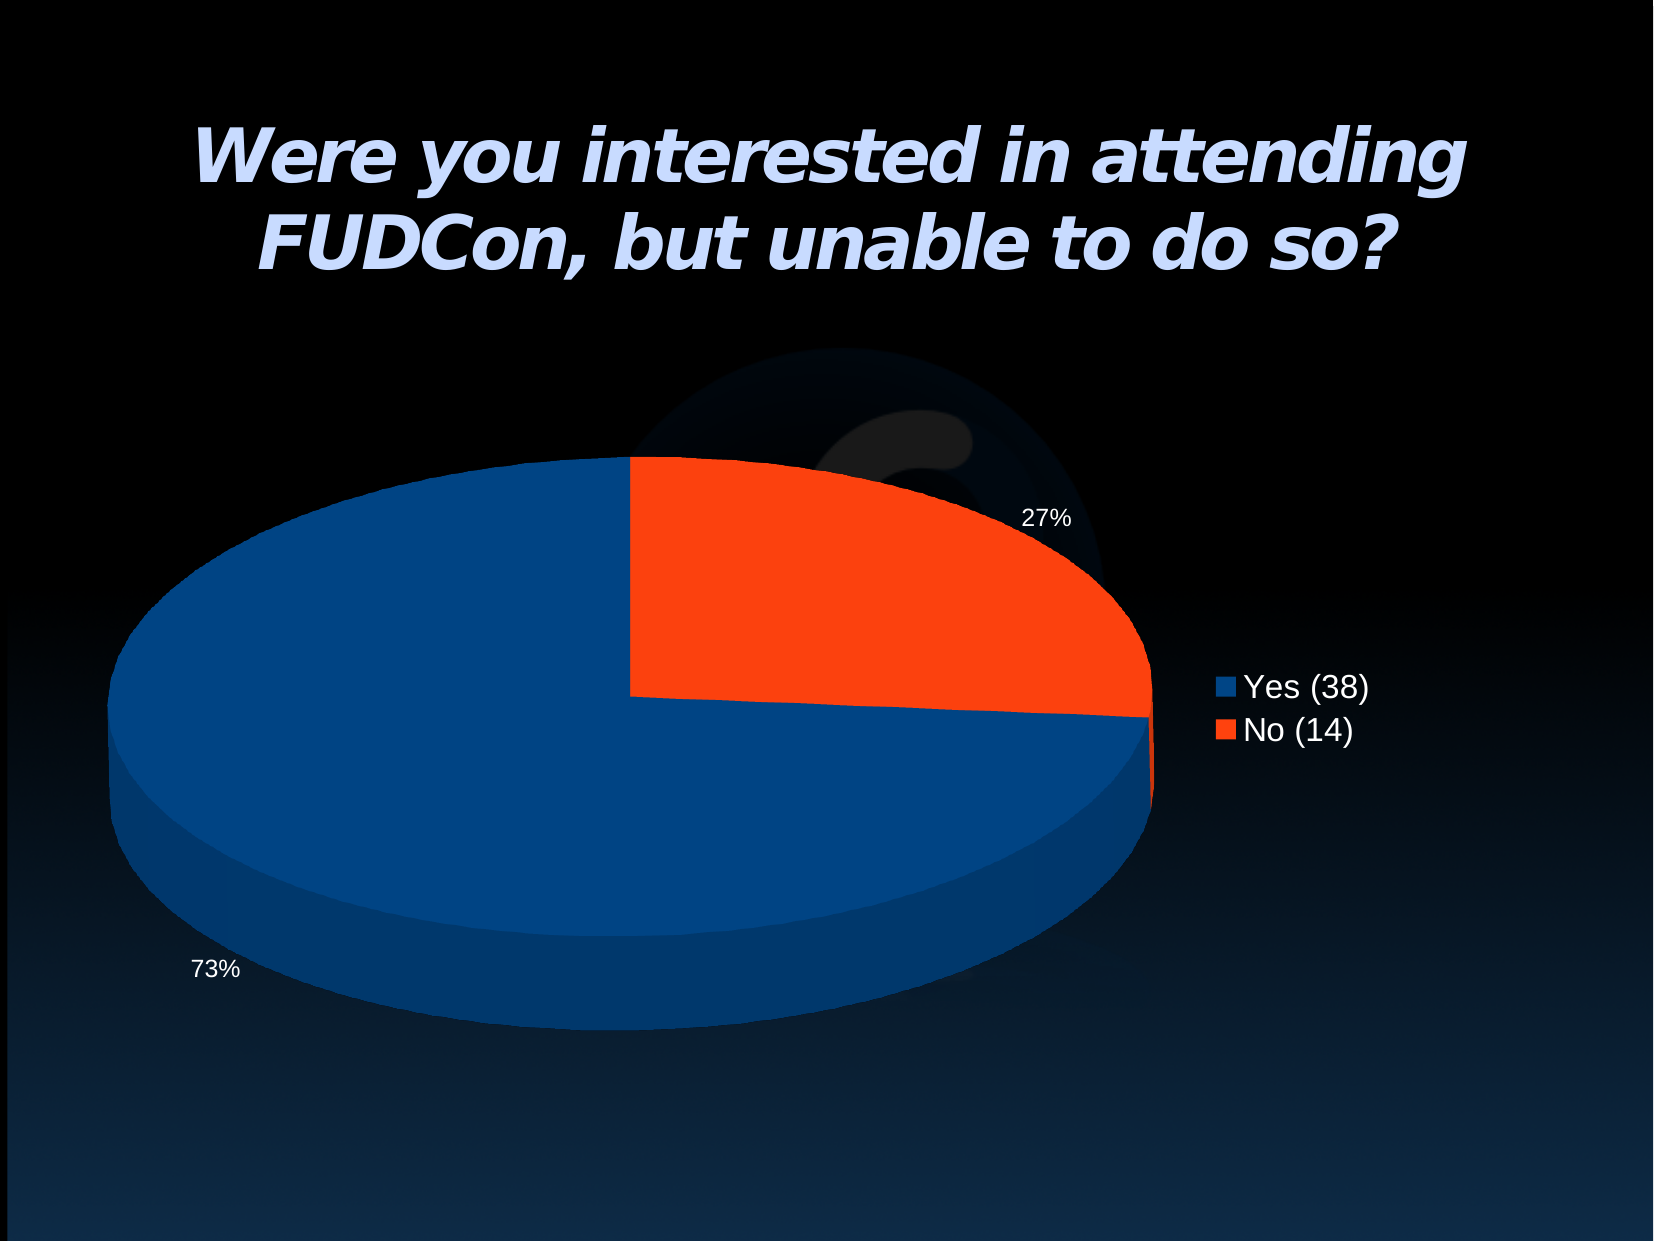

# Were you interested in attending FUDCon, but unable to do so?
[unsupported chart]